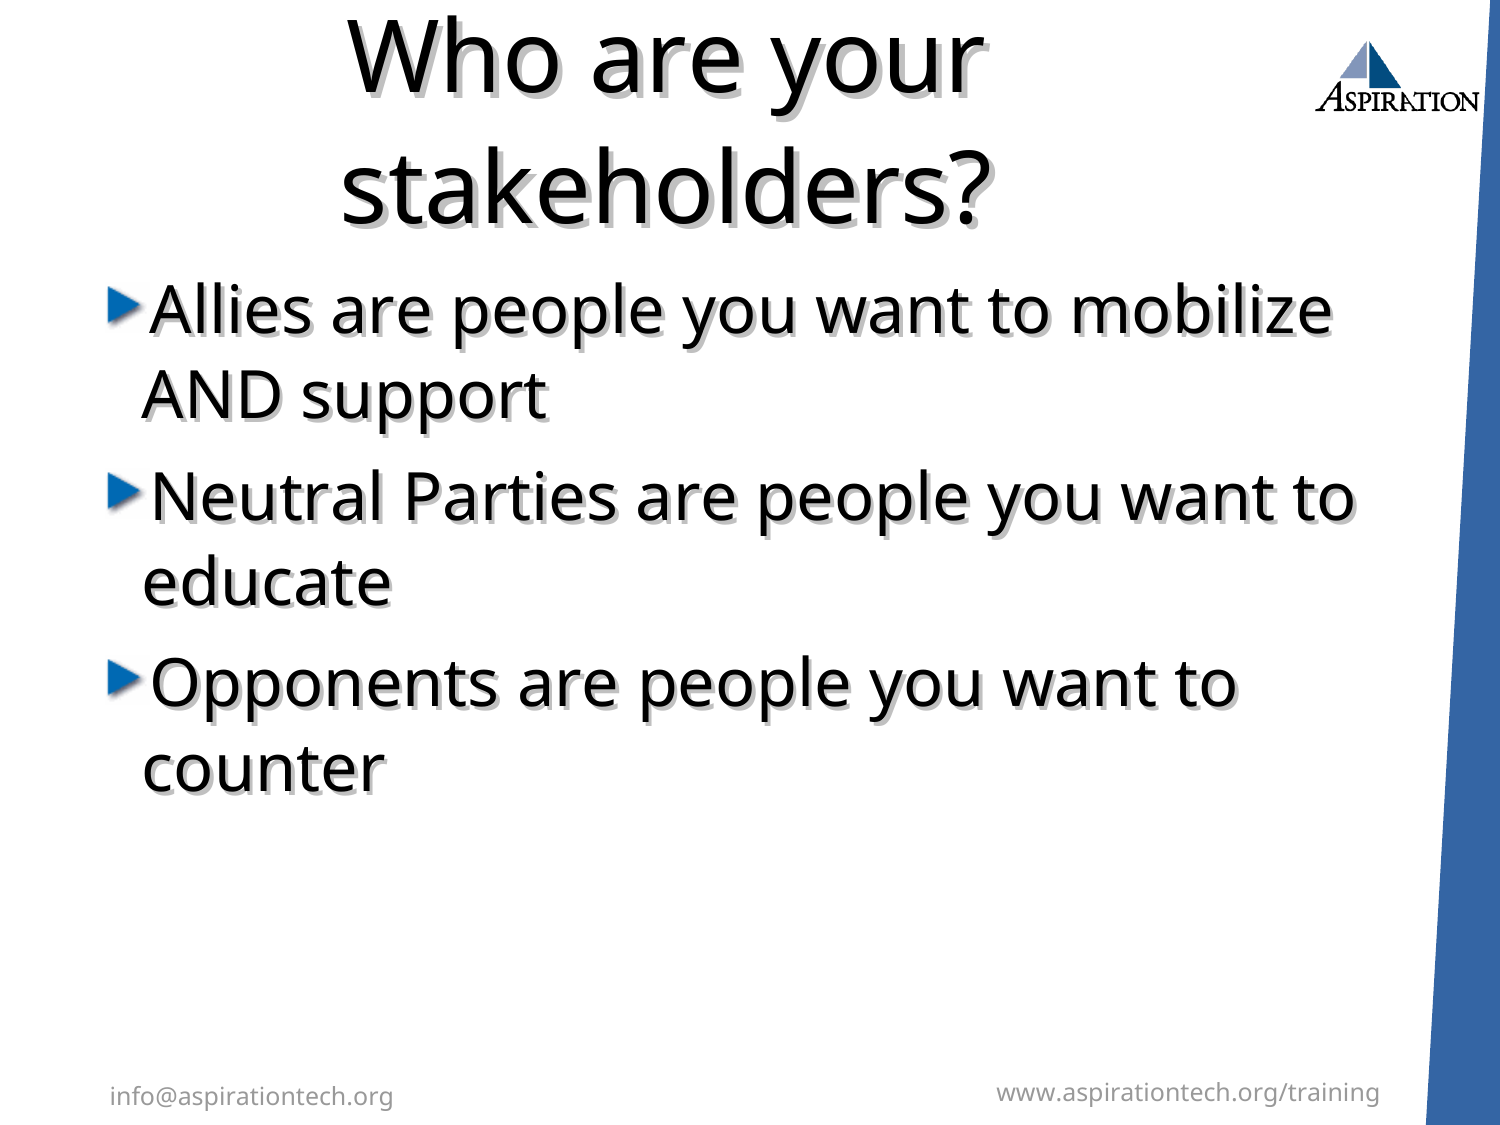

# Who are your stakeholders?
Allies are people you want to mobilize AND support
Neutral Parties are people you want to educate
Opponents are people you want to counter